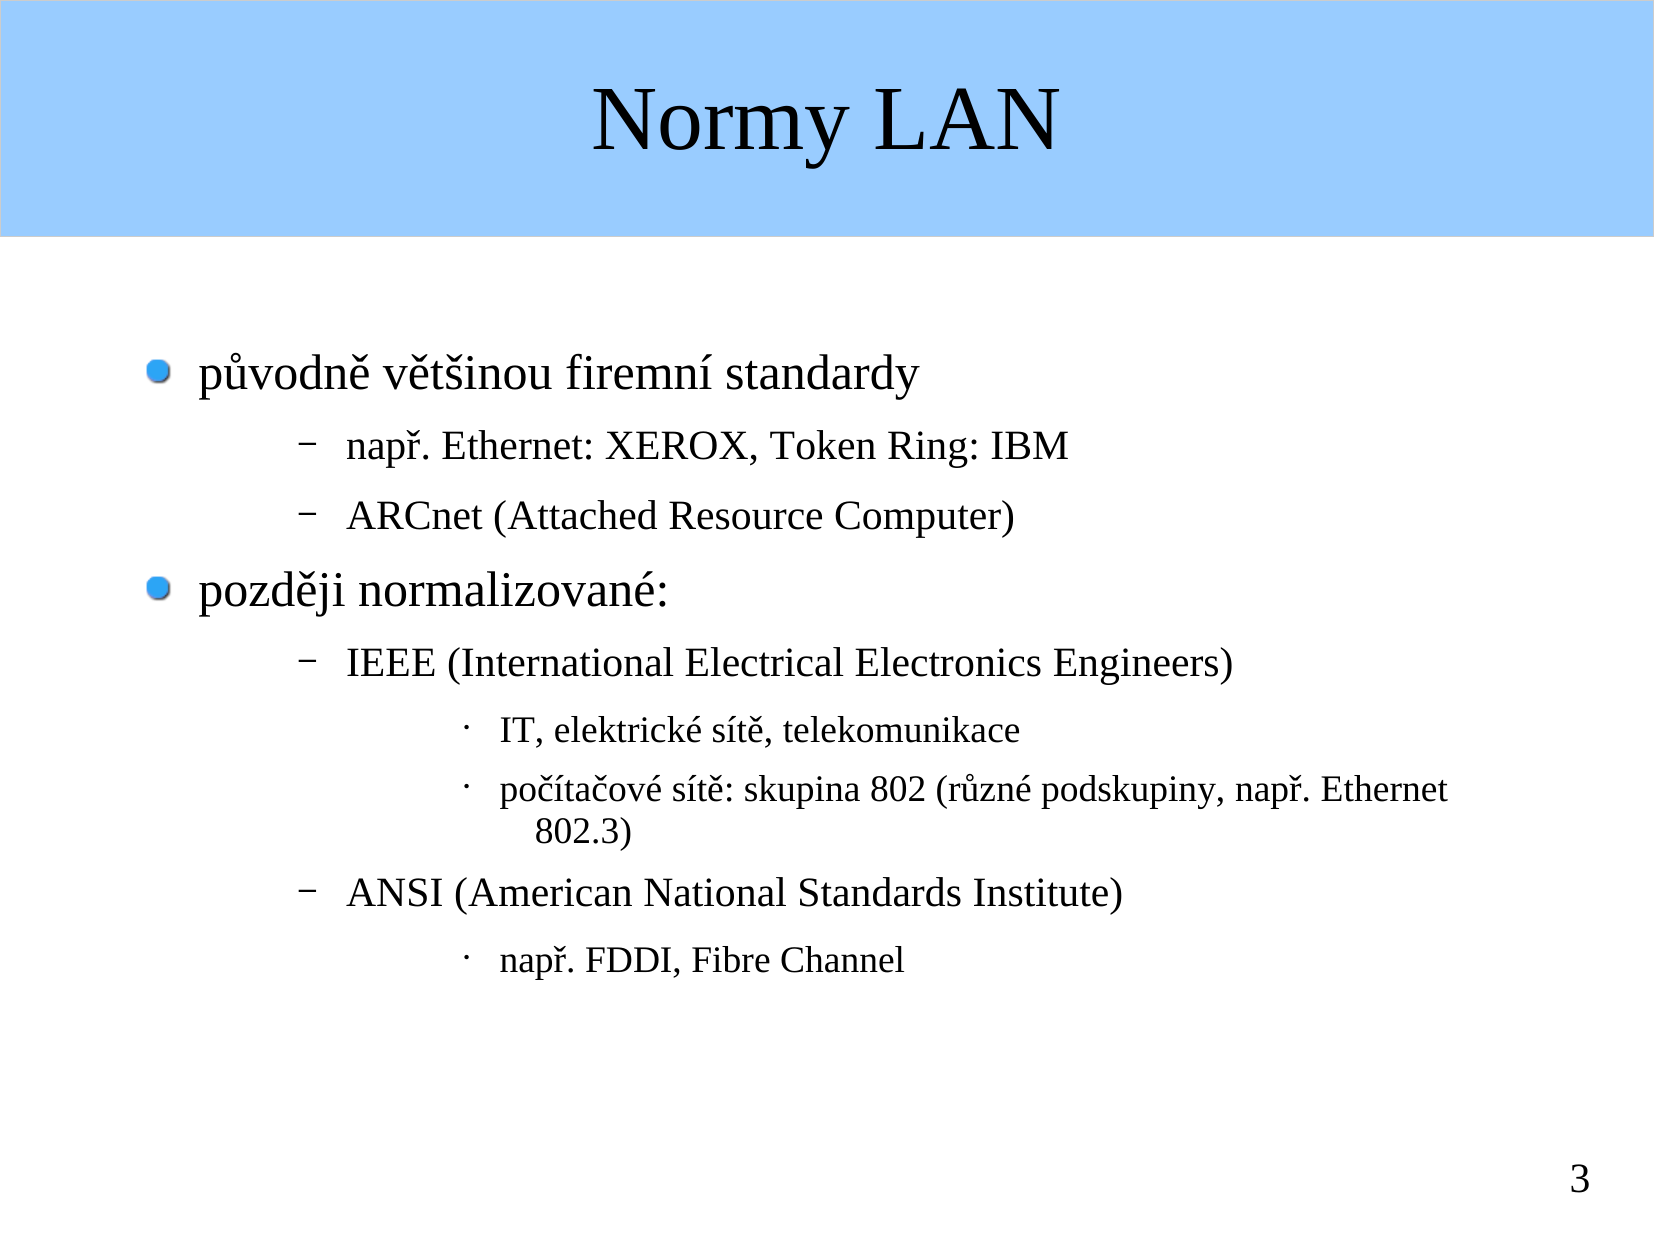

# Normy LAN
původně většinou firemní standardy
např. Ethernet: XEROX, Token Ring: IBM
ARCnet (Attached Resource Computer)
později normalizované:
IEEE (International Electrical Electronics Engineers)
IT, elektrické sítě, telekomunikace
počítačové sítě: skupina 802 (různé podskupiny, např. Ethernet 802.3)
ANSI (American National Standards Institute)
např. FDDI, Fibre Channel